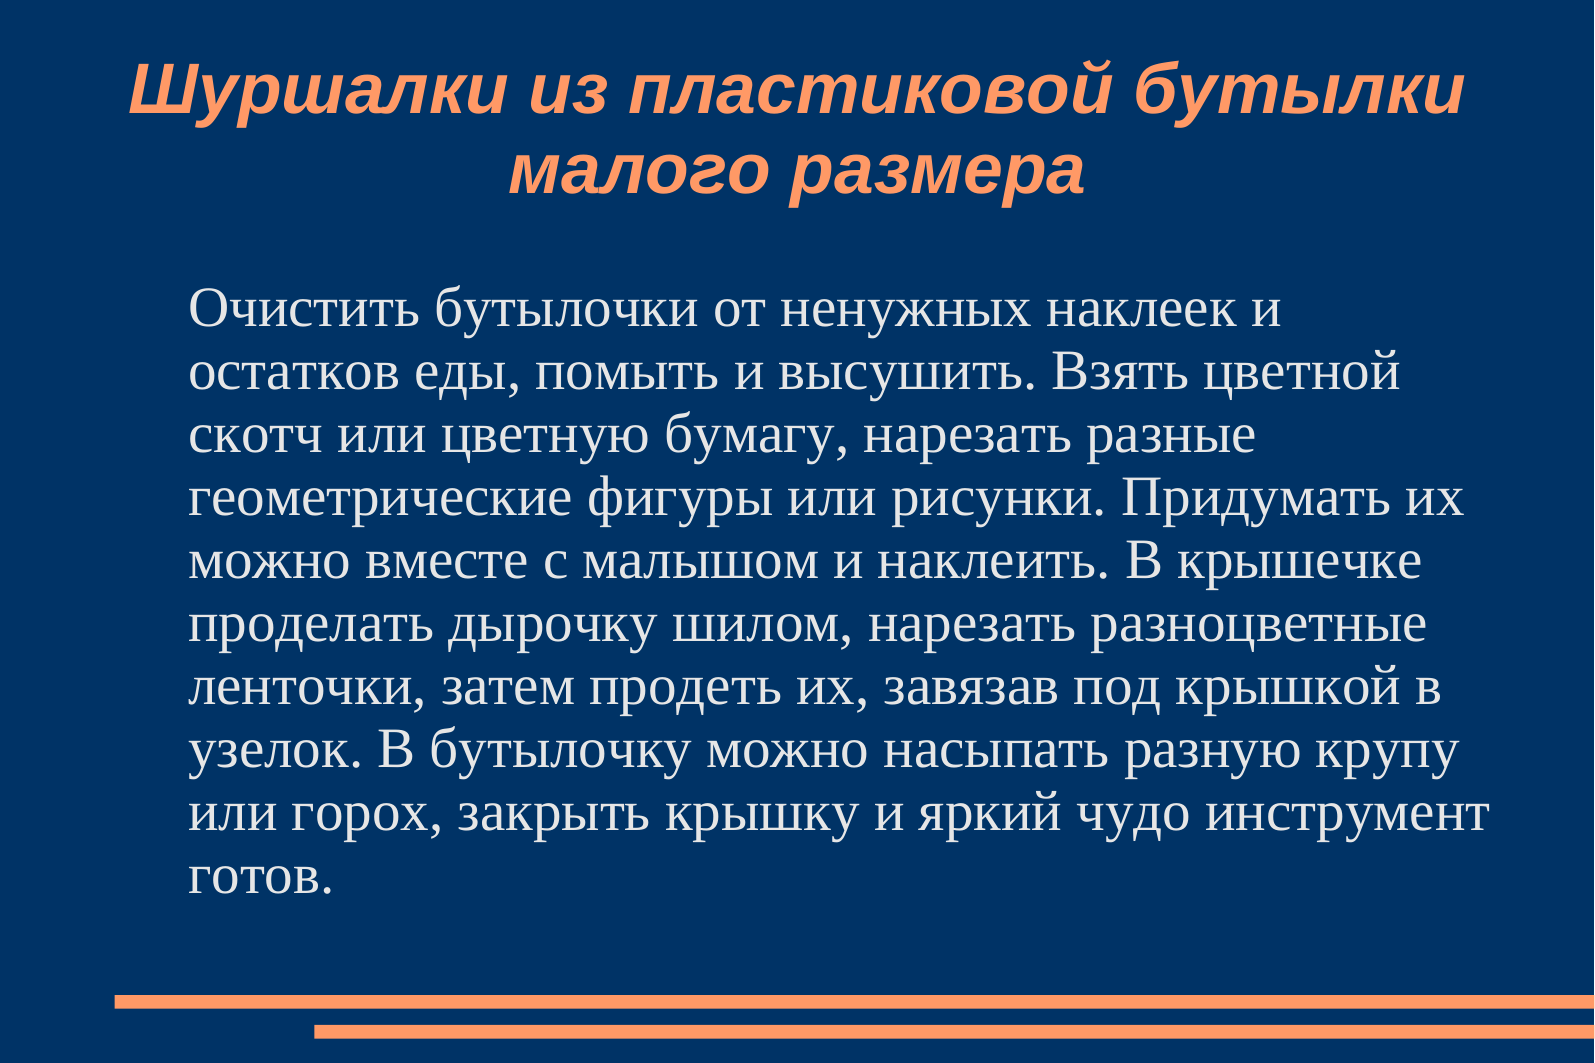

# Шуршалки из пластиковой бутылки малого размера
Очистить бутылочки от ненужных наклеек и остатков еды, помыть и высушить. Взять цветной скотч или цветную бумагу, нарезать разные геометрические фигуры или рисунки. Придумать их можно вместе с малышом и наклеить. В крышечке проделать дырочку шилом, нарезать разноцветные ленточки, затем продеть их, завязав под крышкой в узелок. В бутылочку можно насыпать разную крупу или горох, закрыть крышку и яркий чудо инструмент готов.